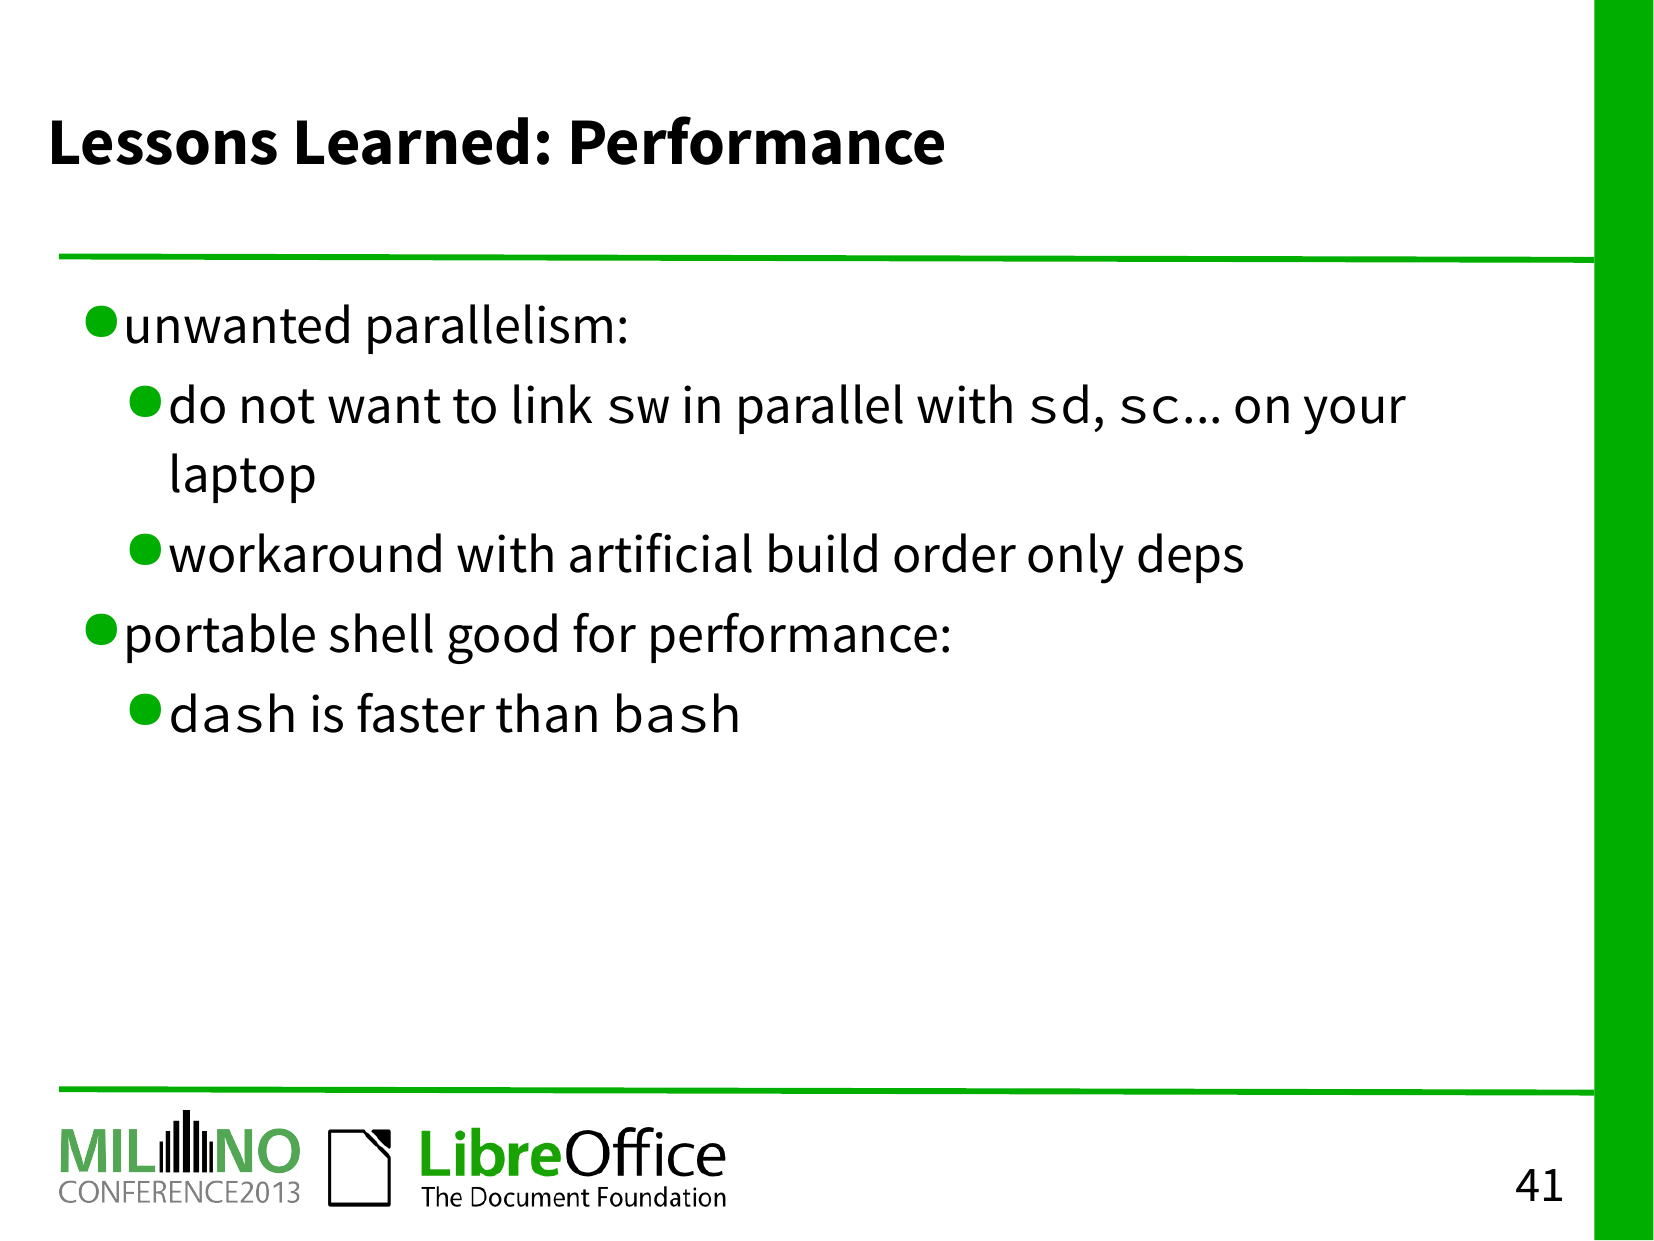

# Lessons Learned: Performance
unwanted parallelism:
do not want to link sw in parallel with sd, sc... on your laptop
workaround with artificial build order only deps
portable shell good for performance:
dash is faster than bash
41